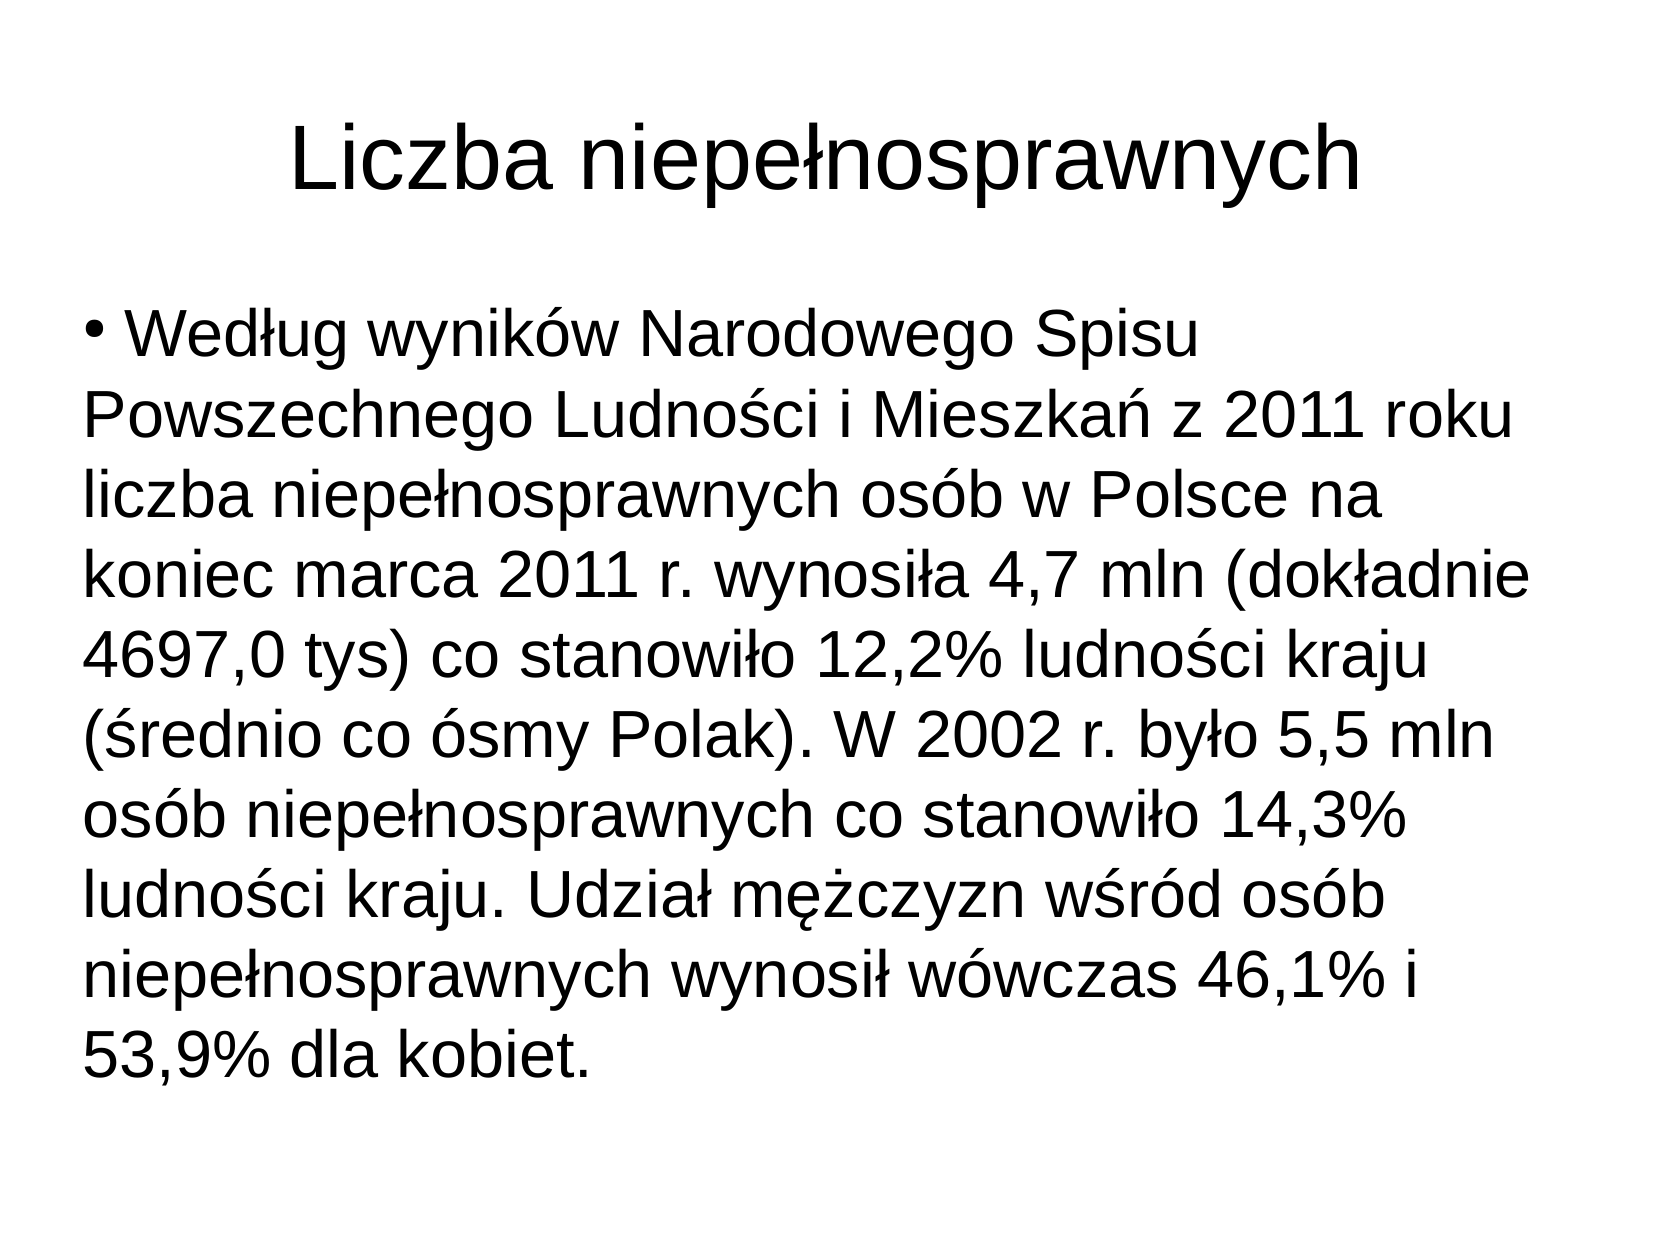

# Liczba niepełnosprawnych
 Według wyników Narodowego Spisu Powszechnego Ludności i Mieszkań z 2011 roku liczba niepełnosprawnych osób w Polsce na koniec marca 2011 r. wynosiła 4,7 mln (dokładnie 4697,0 tys) co stanowiło 12,2% ludności kraju (średnio co ósmy Polak). W 2002 r. było 5,5 mln osób niepełnosprawnych co stanowiło 14,3% ludności kraju. Udział mężczyzn wśród osób niepełnosprawnych wynosił wówczas 46,1% i 53,9% dla kobiet.